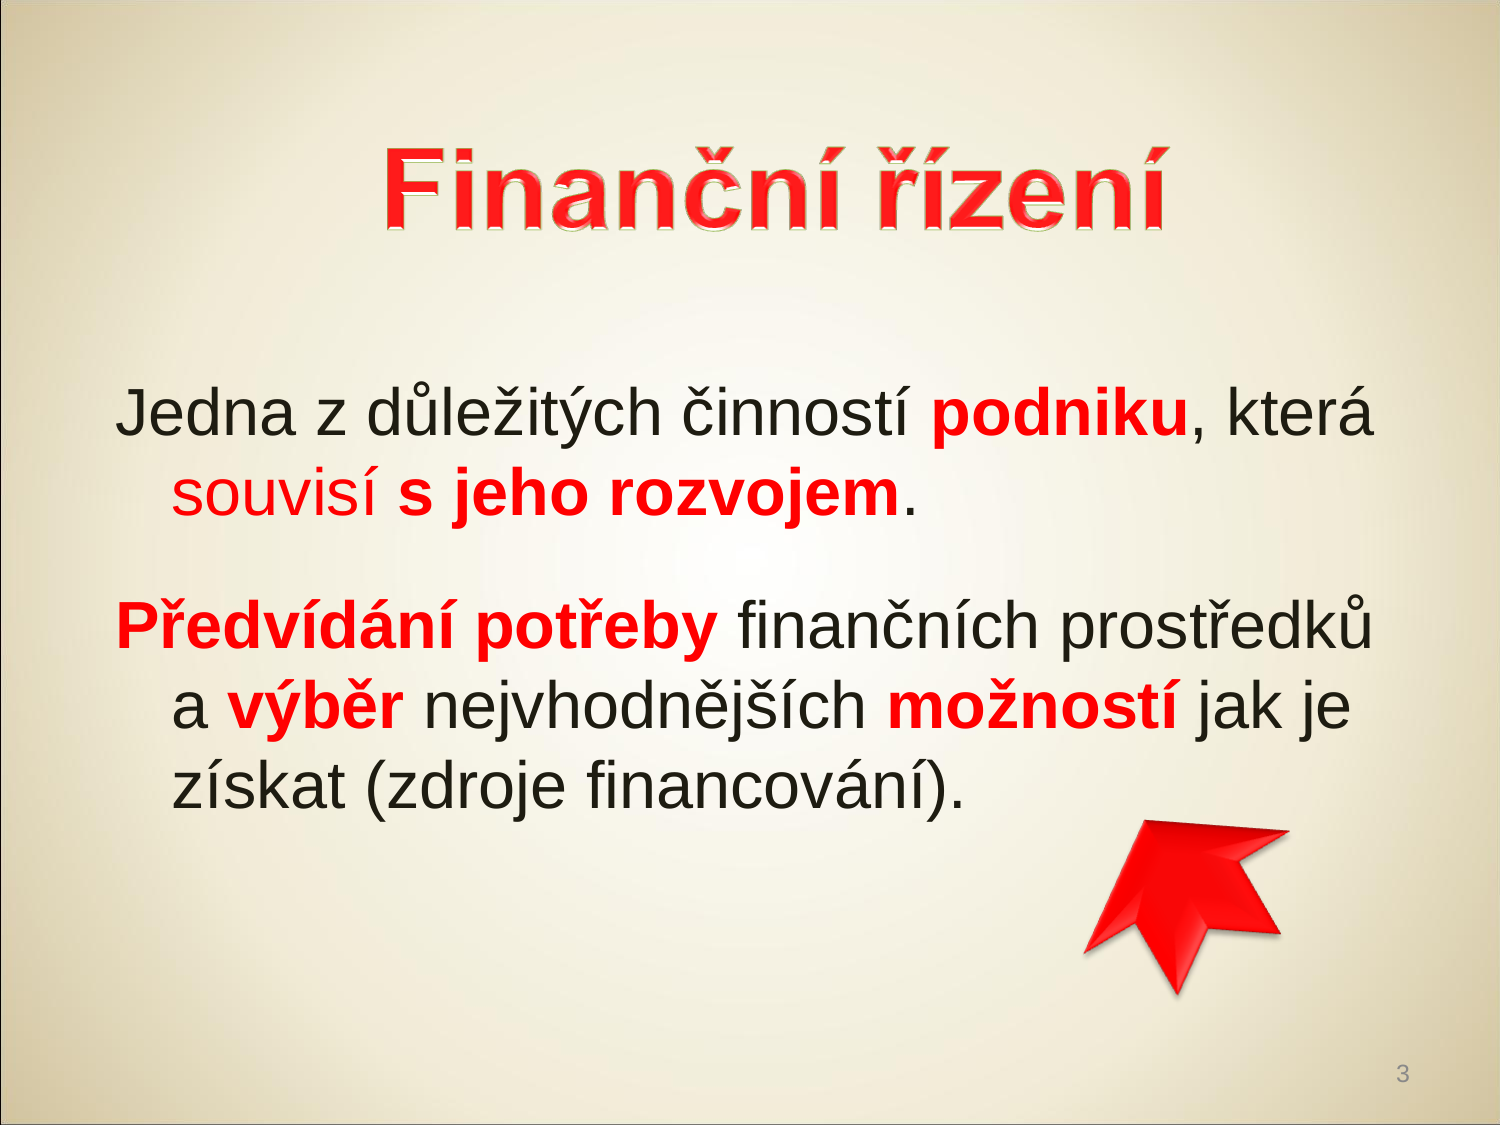

# Jedna z důležitých činností podniku, která souvisí s jeho rozvojem.
Předvídání potřeby finančních prostředků a výběr nejvhodnějších možností jak je získat (zdroje financování).